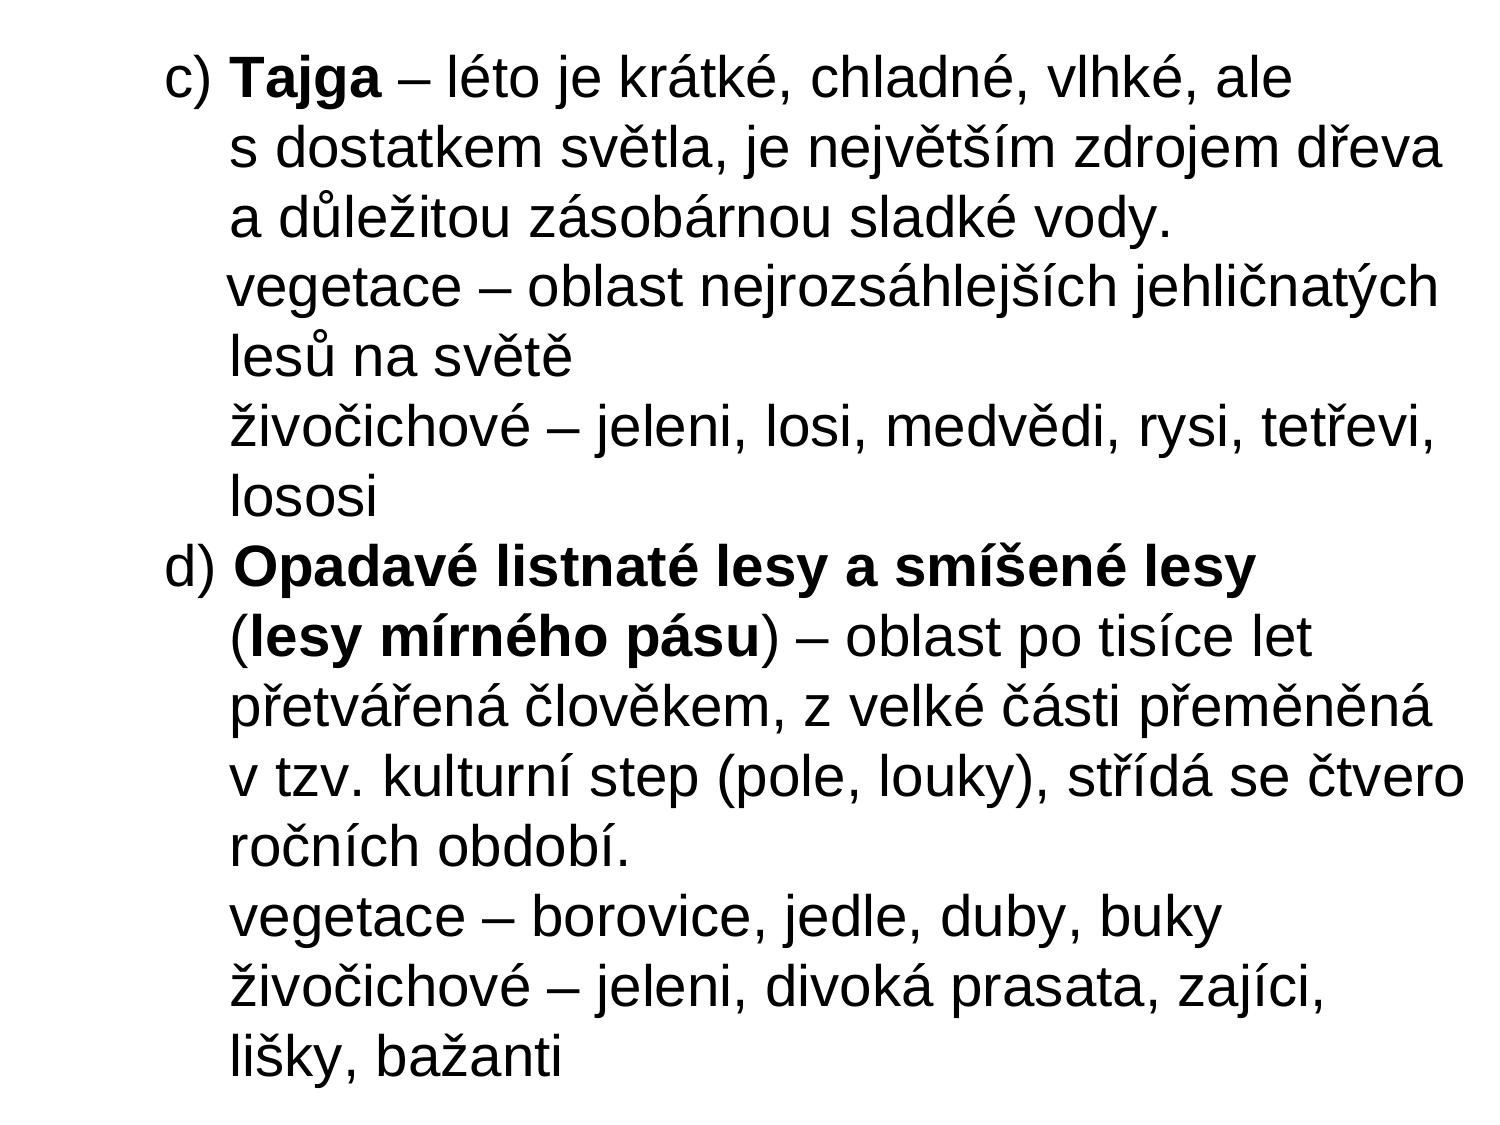

c) Tajga – léto je krátké, chladné, vlhké, ale
	 s dostatkem světla, je největším zdrojem dřeva
	 a důležitou zásobárnou sladké vody.
 vegetace – oblast nejrozsáhlejších jehličnatých 	 lesů na světě
	 živočichové – jeleni, losi, medvědi, rysi, tetřevi, 	 lososi
	d) Opadavé listnaté lesy a smíšené lesy 	 (lesy mírného pásu) – oblast po tisíce let 	 	 přetvářená člověkem, z velké části přeměněná
	 v tzv. kulturní step (pole, louky), střídá se čtvero 	 ročních období.
	 vegetace – borovice, jedle, duby, buky
	 živočichové – jeleni, divoká prasata, zajíci, 		 lišky, bažanti